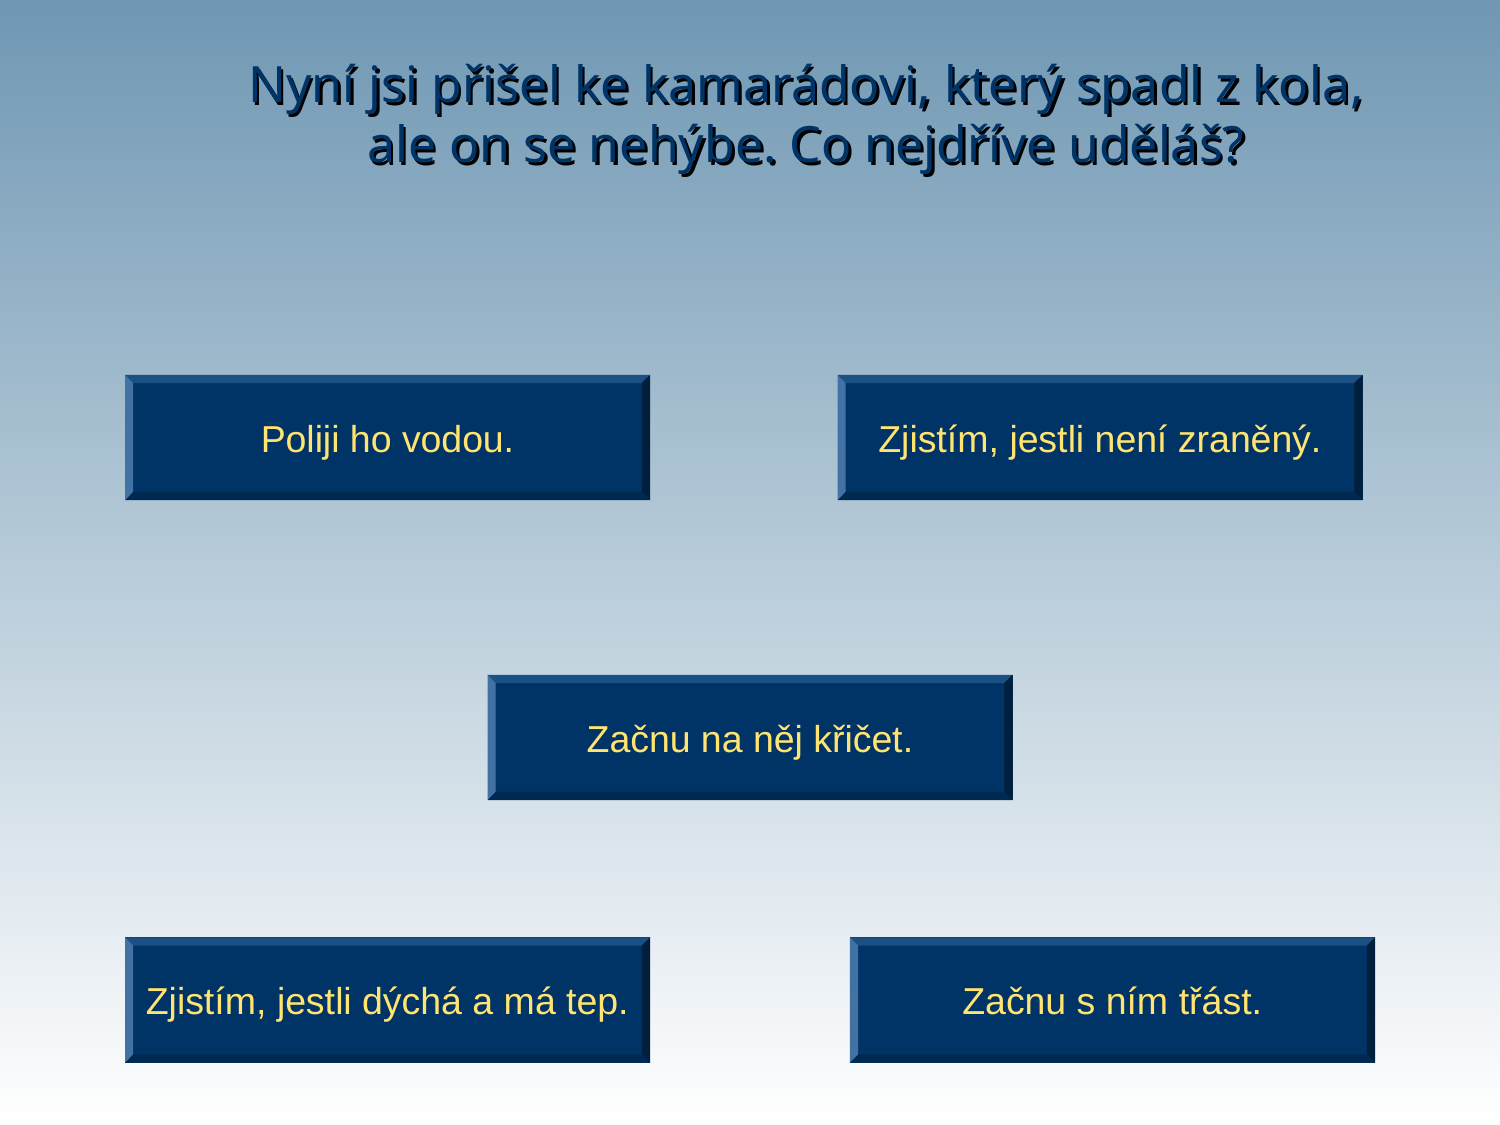

# Nyní jsi přišel ke kamarádovi, který spadl z kola, ale on se nehýbe. Co nejdříve uděláš?
Poliji ho vodou.
Zjistím, jestli není zraněný.
Začnu na něj křičet.
Zjistím, jestli dýchá a má tep.
Začnu s ním třást.